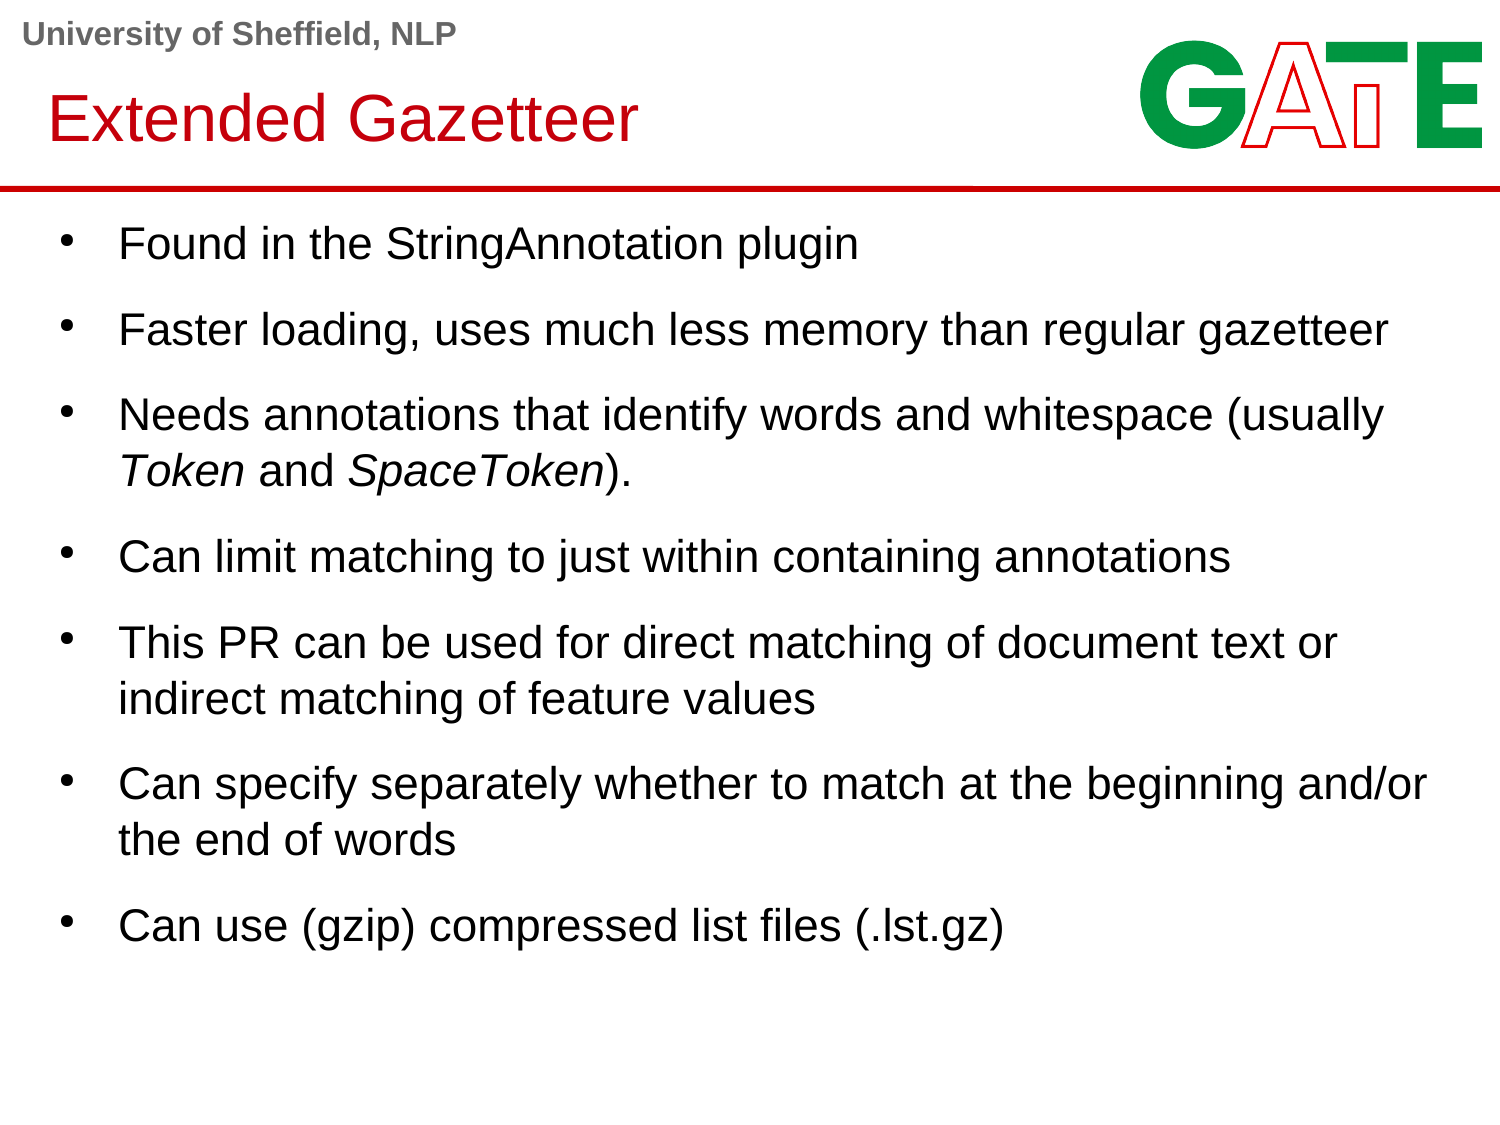

# Extended Gazetteer
Found in the StringAnnotation plugin
Faster loading, uses much less memory than regular gazetteer
Needs annotations that identify words and whitespace (usually Token and SpaceToken).
Can limit matching to just within containing annotations
This PR can be used for direct matching of document text or indirect matching of feature values
Can specify separately whether to match at the beginning and/or the end of words
Can use (gzip) compressed list files (.lst.gz)